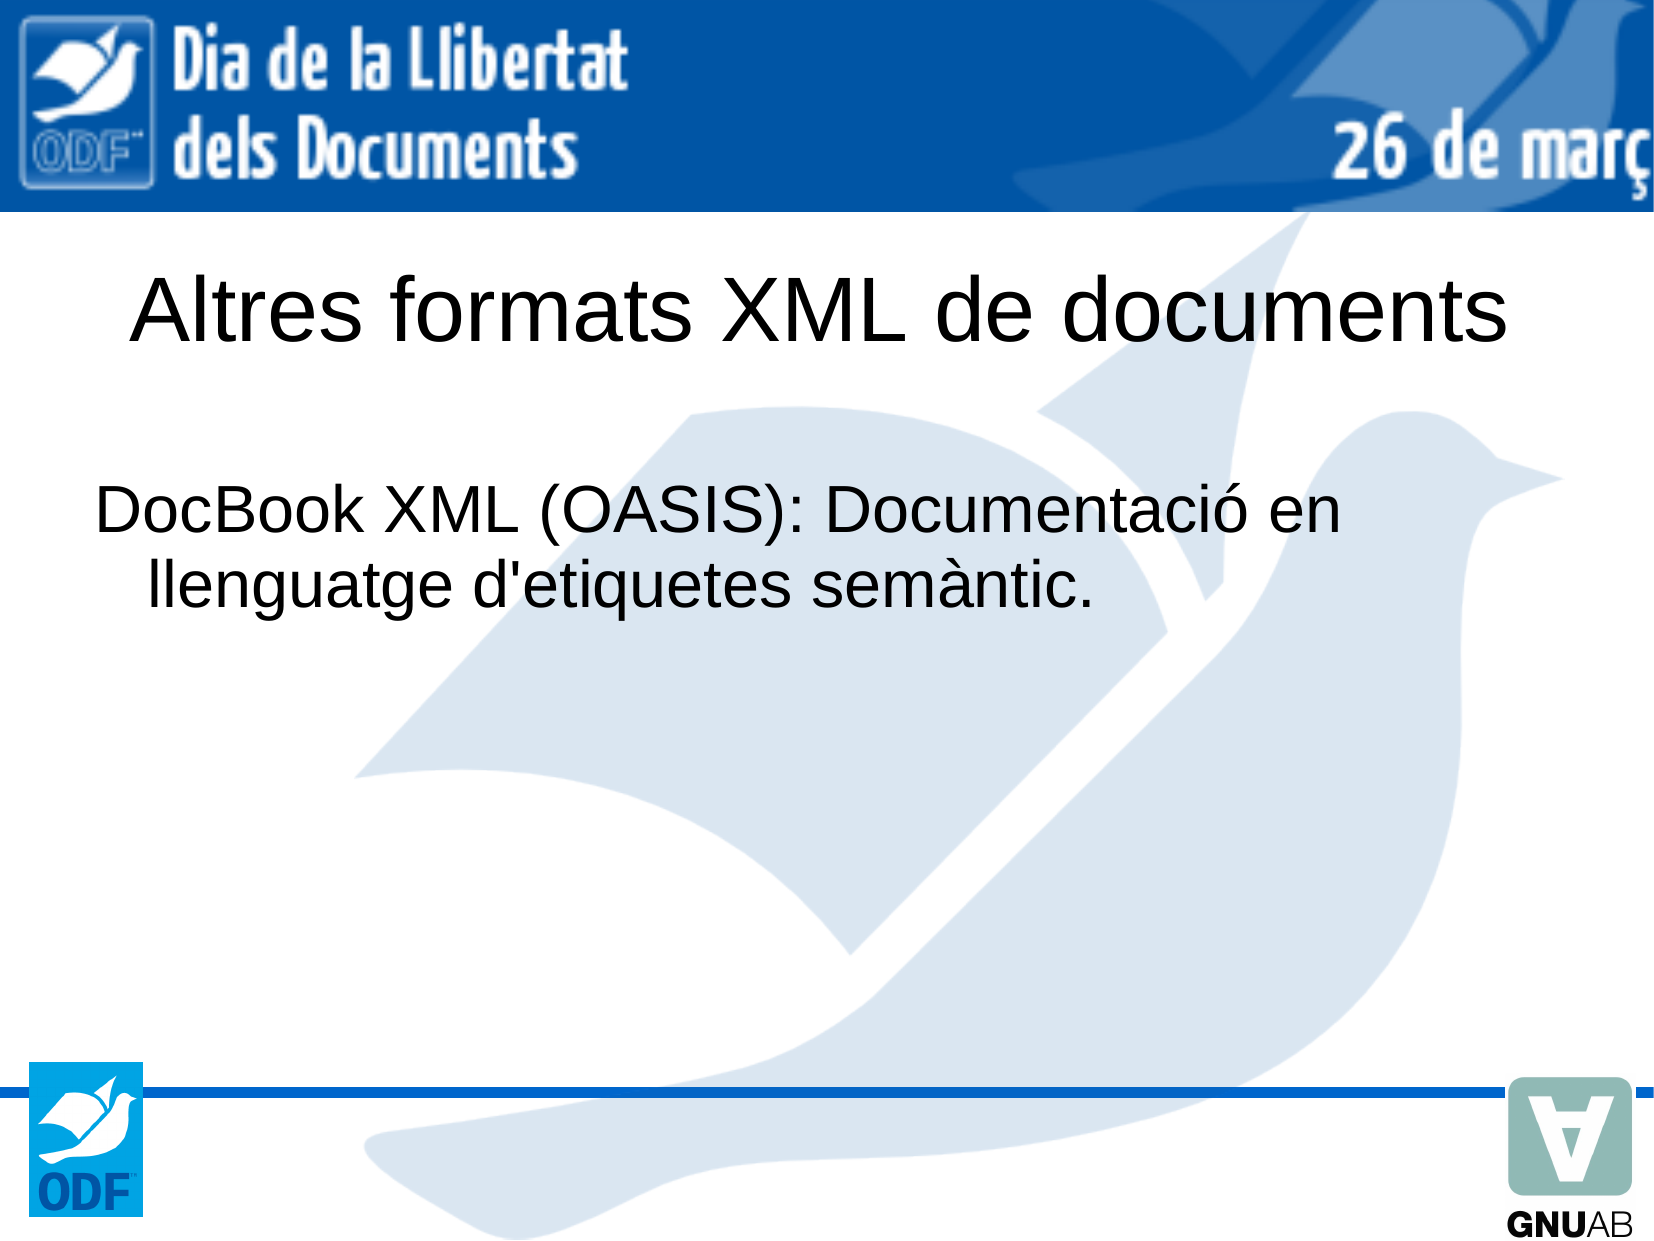

# Altres formats XML de documents
DocBook XML (OASIS): Documentació en llenguatge d'etiquetes semàntic.